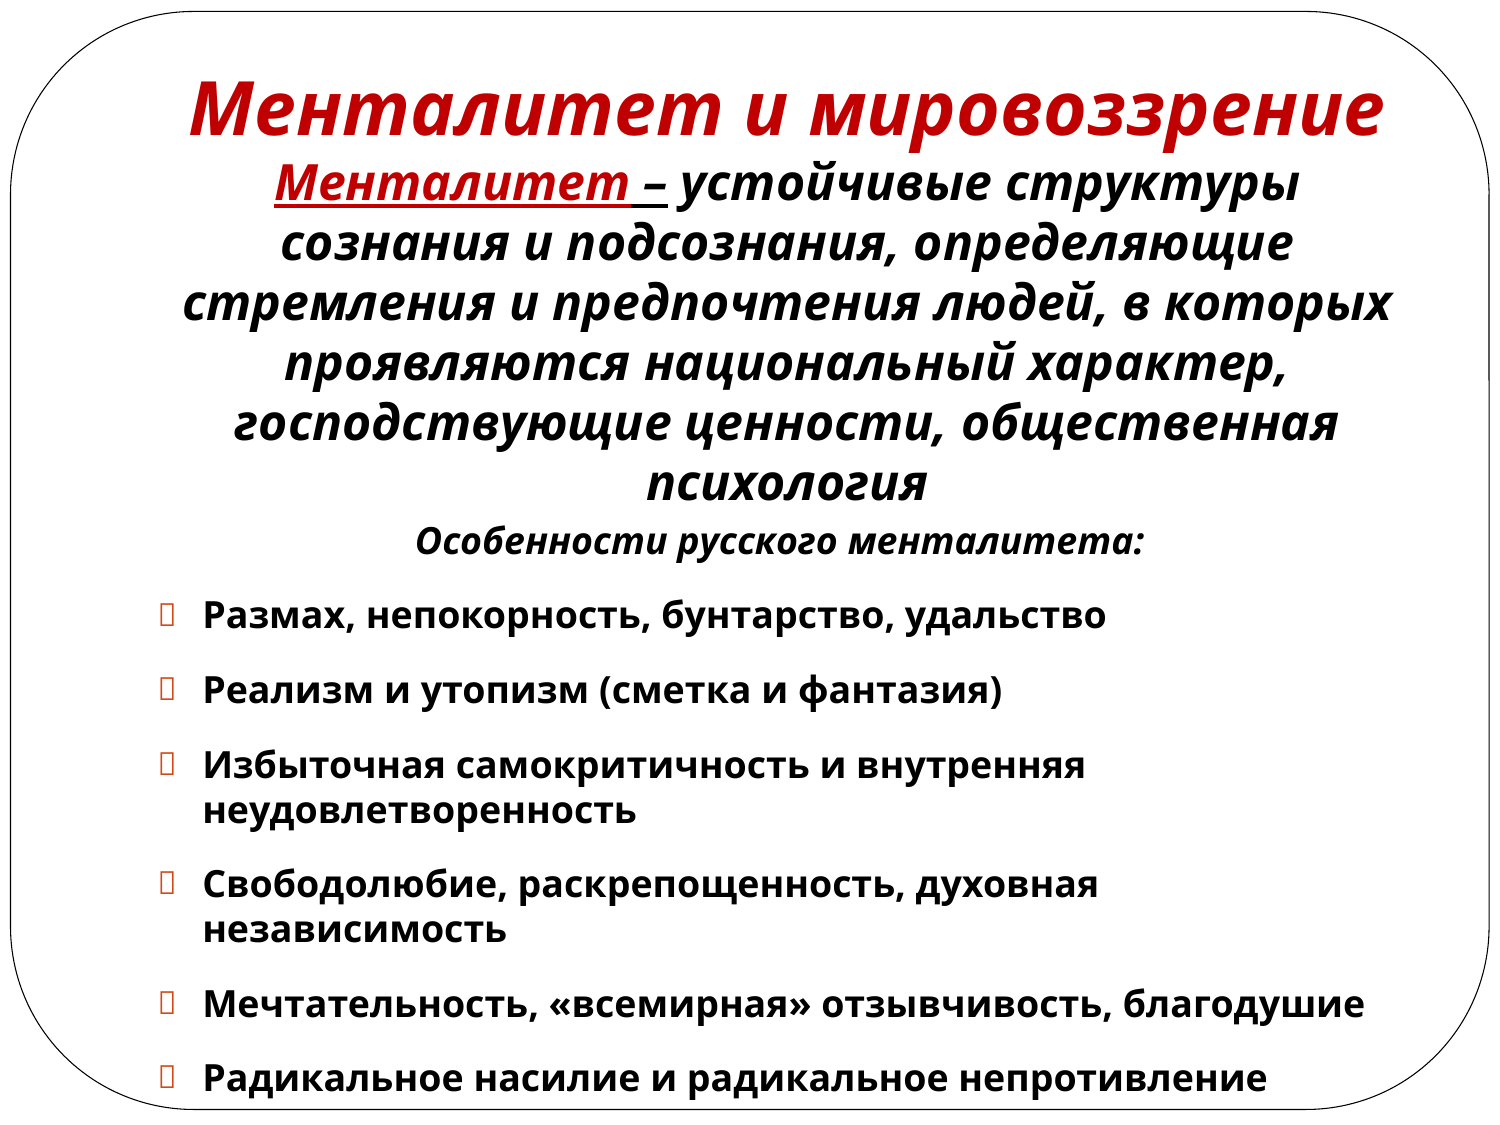

# Менталитет и мировоззрение Менталитет – устойчивые структуры сознания и подсознания, определяющие стремления и предпочтения людей, в которых проявляются национальный характер, господствующие ценности, общественная психология
Особенности русского менталитета:
Размах, непокорность, бунтарство, удальство
Реализм и утопизм (сметка и фантазия)
Избыточная самокритичность и внутренняя неудовлетворенность
Свободолюбие, раскрепощенность, духовная независимость
Мечтательность, «всемирная» отзывчивость, благодушие
Радикальное насилие и радикальное непротивление